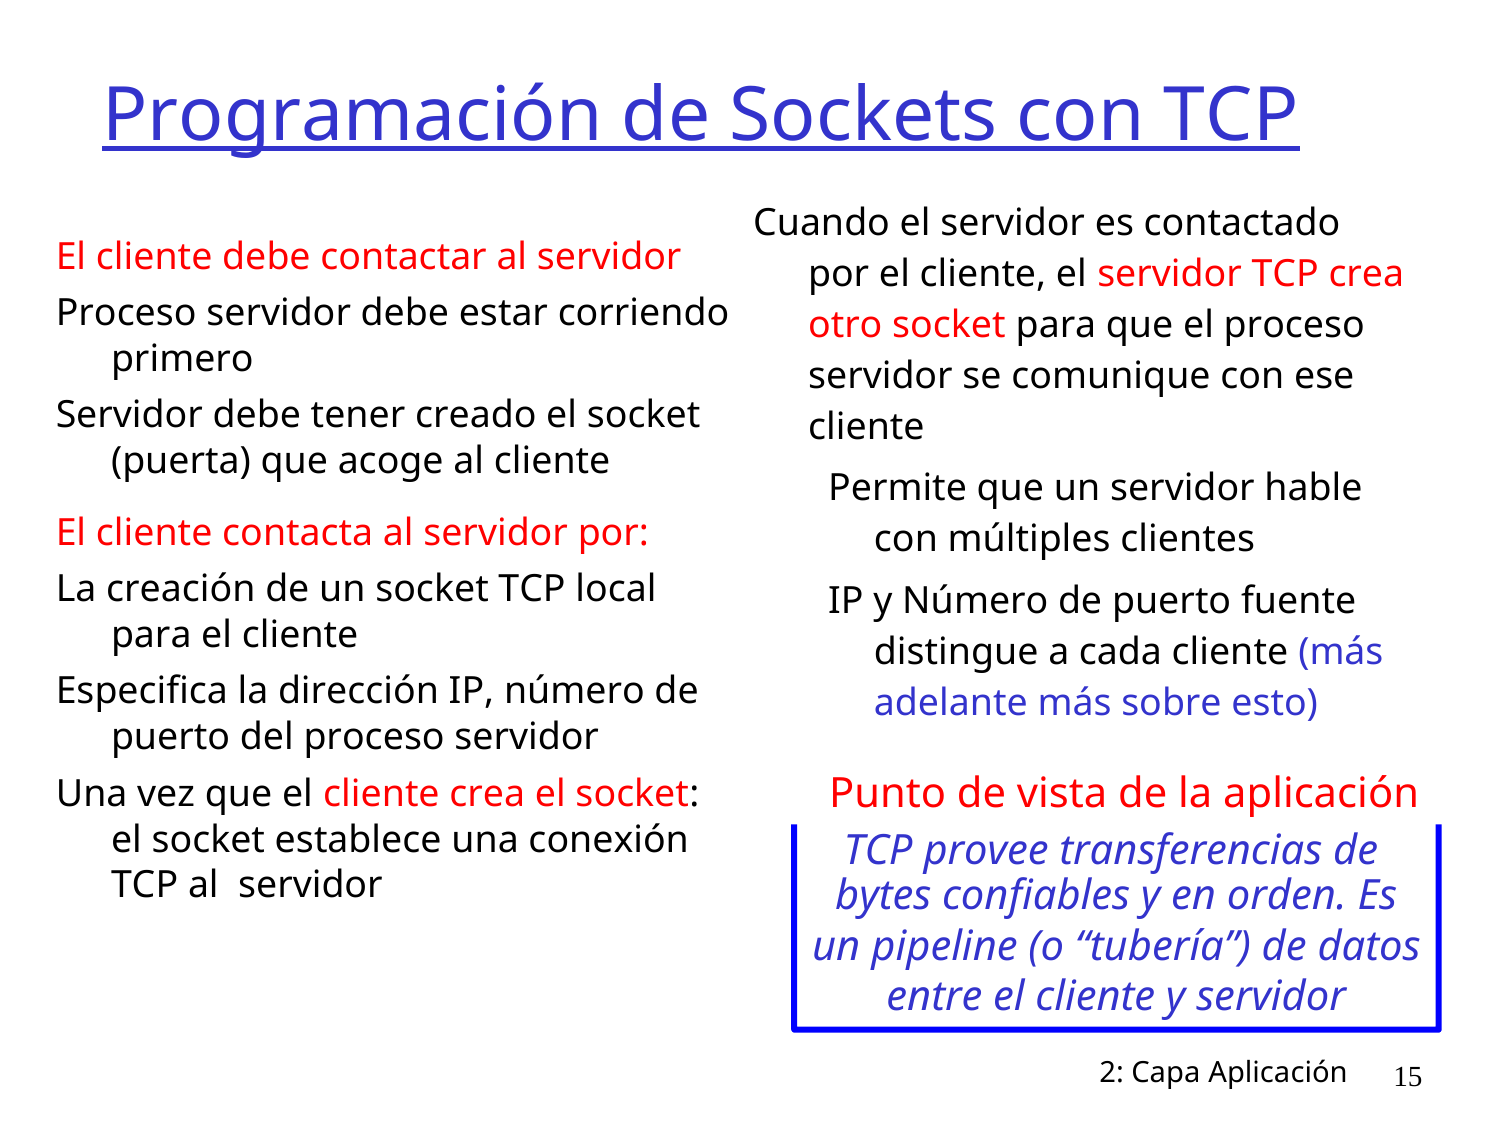

# Programación de Sockets con TCP
Cuando el servidor es contactado por el cliente, el servidor TCP crea otro socket para que el proceso servidor se comunique con ese cliente
Permite que un servidor hable con múltiples clientes
IP y Número de puerto fuente distingue a cada cliente (más adelante más sobre esto)‏
El cliente debe contactar al servidor
Proceso servidor debe estar corriendo primero
Servidor debe tener creado el socket (puerta) que acoge al cliente
El cliente contacta al servidor por:
La creación de un socket TCP local para el cliente
Especifica la dirección IP, número de puerto del proceso servidor
Una vez que el cliente crea el socket: el socket establece una conexión TCP al servidor
Punto de vista de la aplicación
TCP provee transferencias de
bytes confiables y en orden. Es
un pipeline (o “tubería”) de datos
entre el cliente y servidor